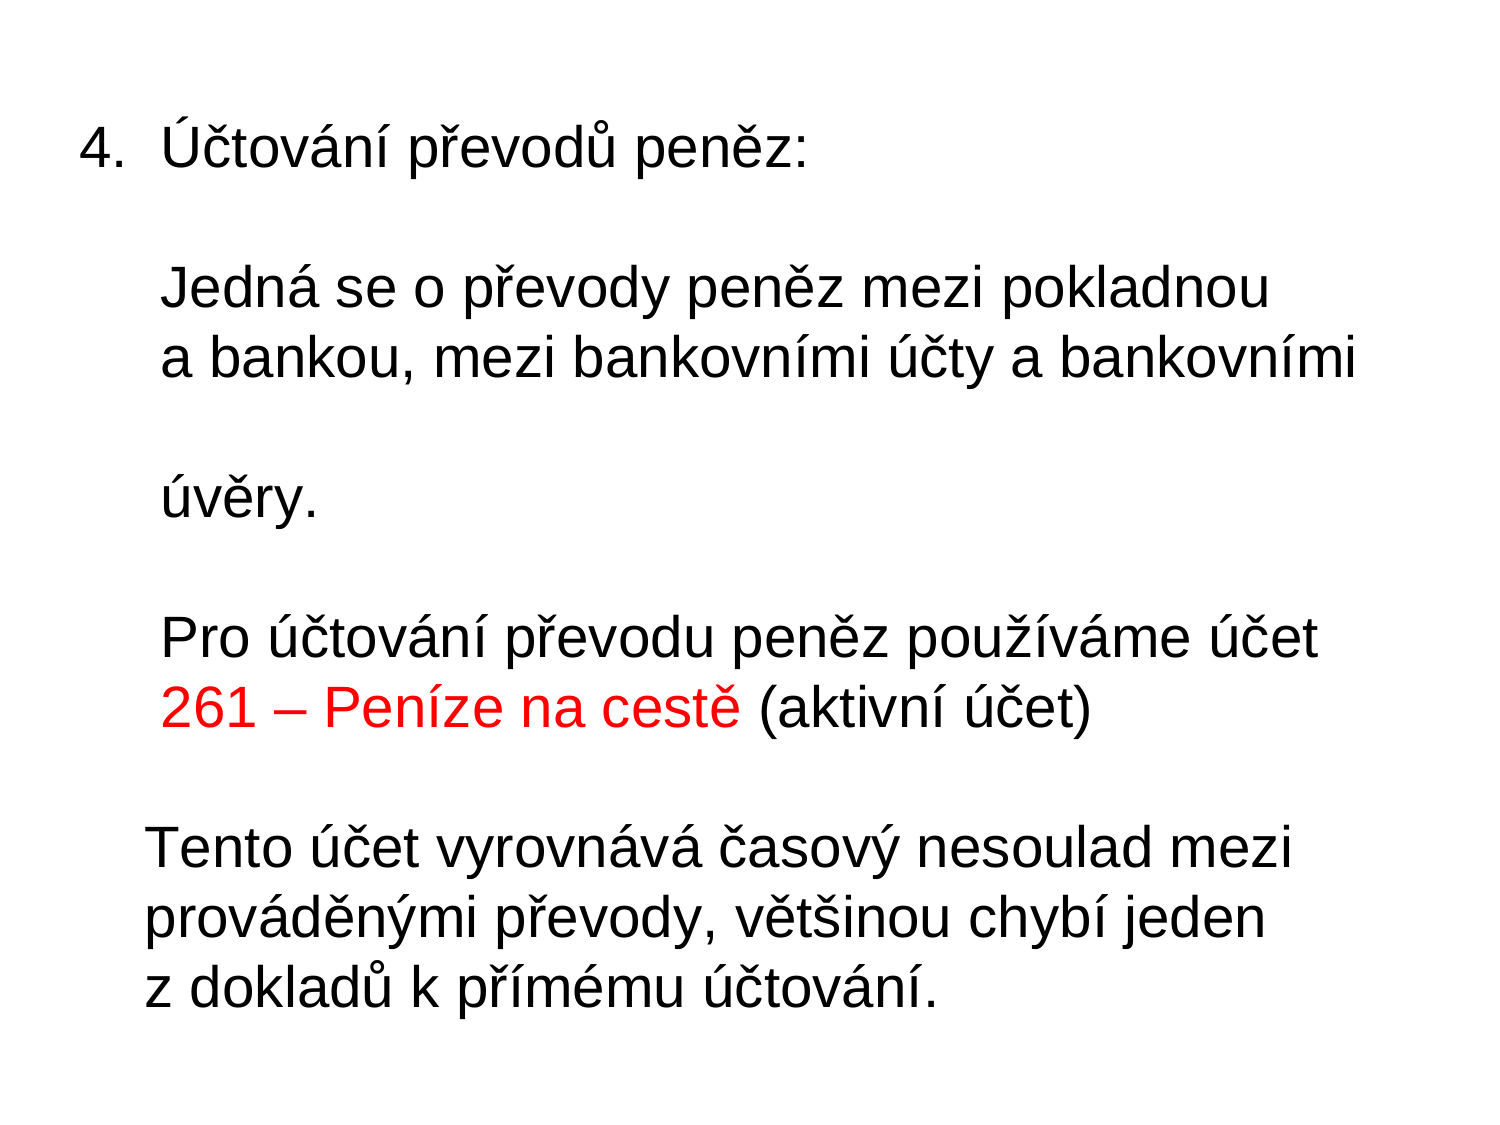

4. Účtování převodů peněz:
 Jedná se o převody peněz mezi pokladnou
 a bankou, mezi bankovními účty a bankovními
 úvěry.
 Pro účtování převodu peněz používáme účet
 261 – Peníze na cestě (aktivní účet)
 Tento účet vyrovnává časový nesoulad mezi
 prováděnými převody, většinou chybí jeden
 z dokladů k přímému účtování.